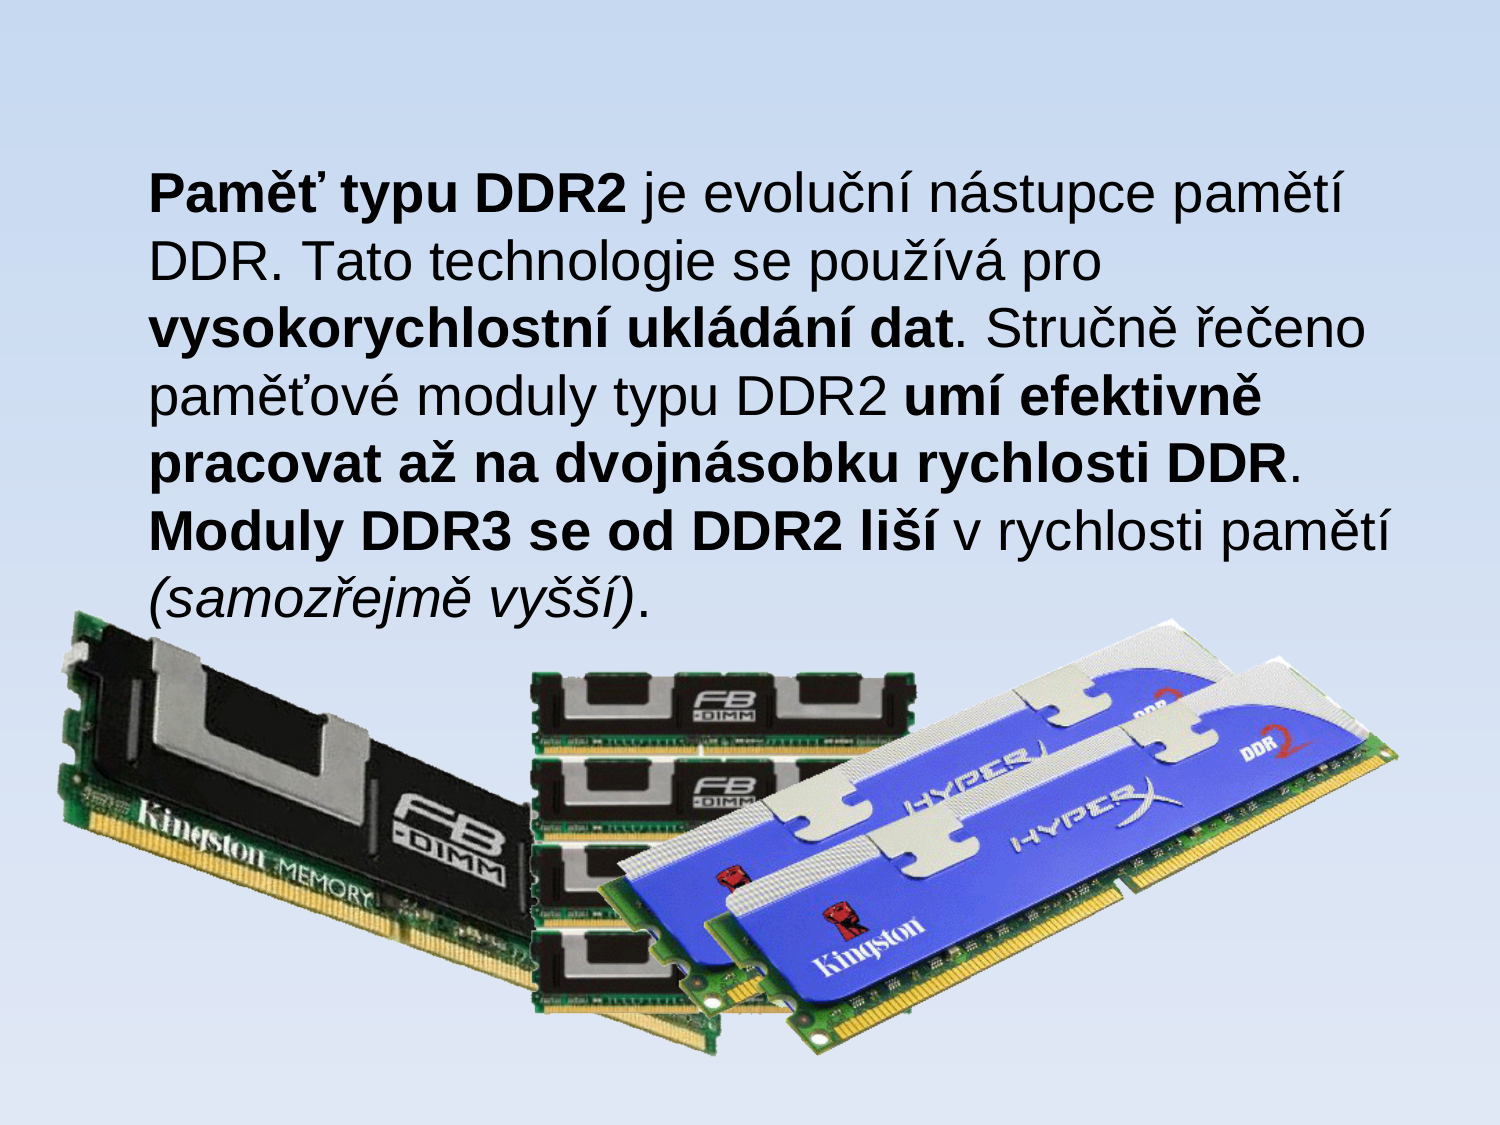

# Paměť typu DDR2 je evoluční nástupce pamětí DDR. Tato technologie se používá pro vysokorychlostní ukládání dat. Stručně řečeno paměťové moduly typu DDR2 umí efektivně pracovat až na dvojnásobku rychlosti DDR. Moduly DDR3 se od DDR2 liší v rychlosti pamětí (samozřejmě vyšší).